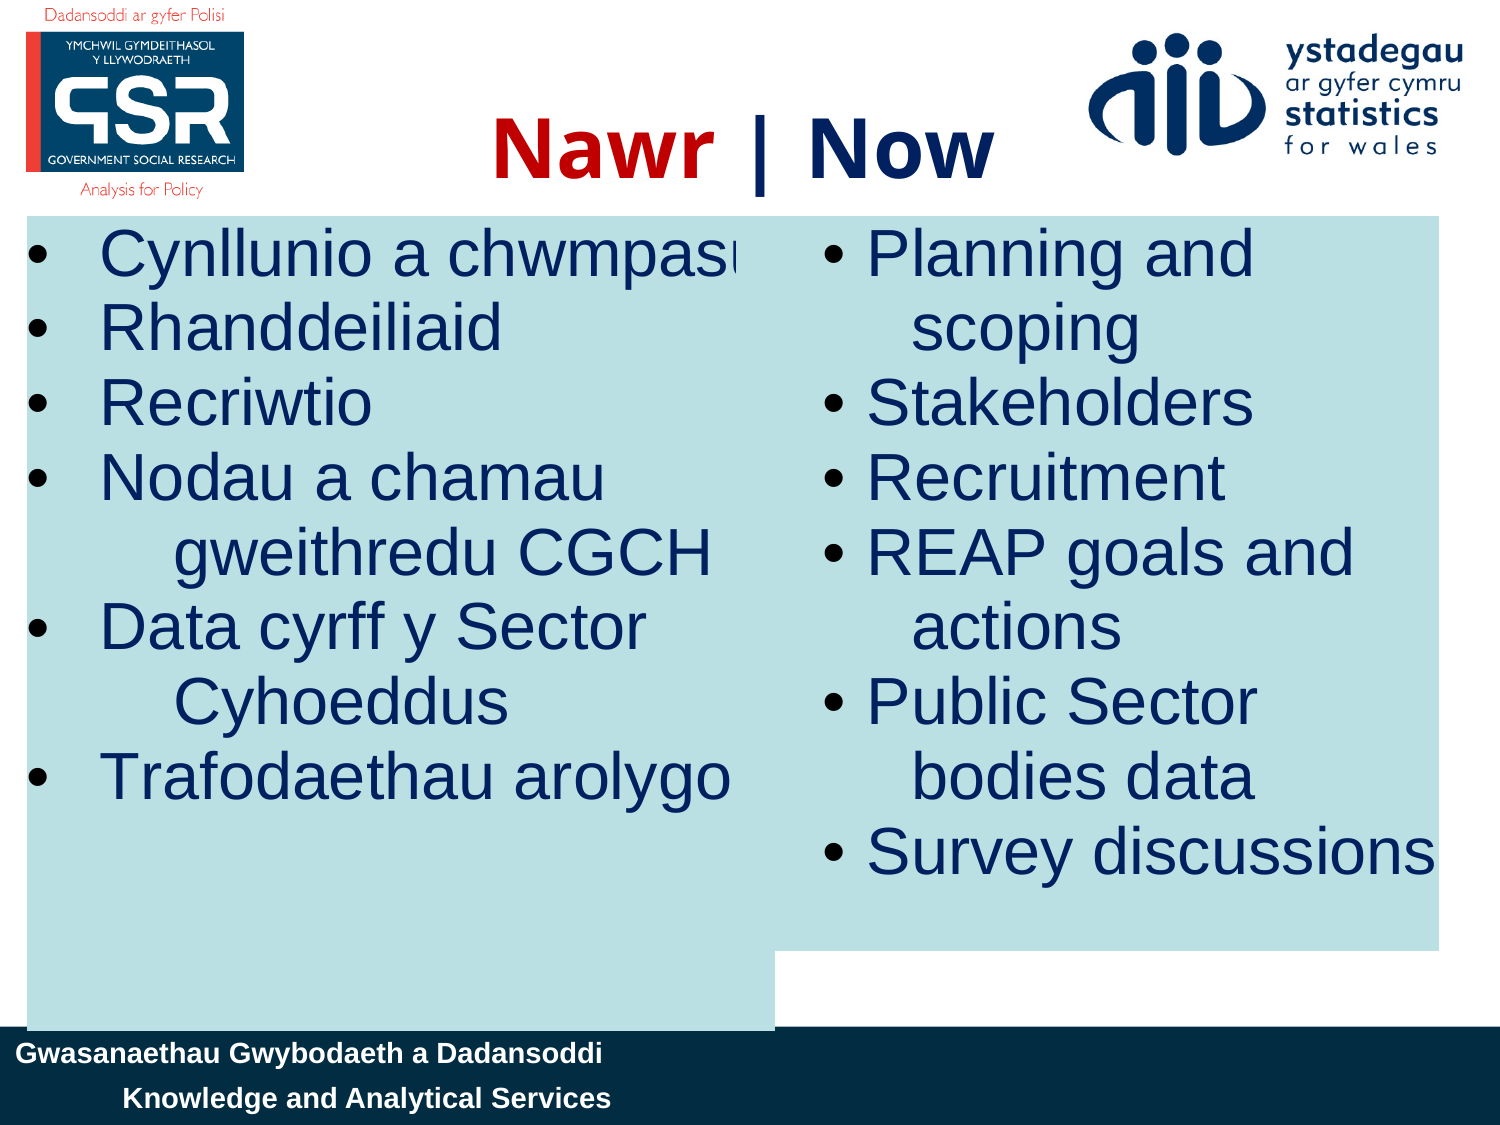

Nawr | Now
| Cynllunio a chwmpasu Rhanddeiliaid Recriwtio Nodau a chamau gweithredu CGCH Data cyrff y Sector Cyhoeddus Trafodaethau arolygon |
| --- |
| Planning and scoping Stakeholders Recruitment REAP goals and actions Public Sector bodies data Survey discussions |
| --- |
Gwasanaethau Gwybodaeth a Dadansoddi
Knowledge and Analytical Services